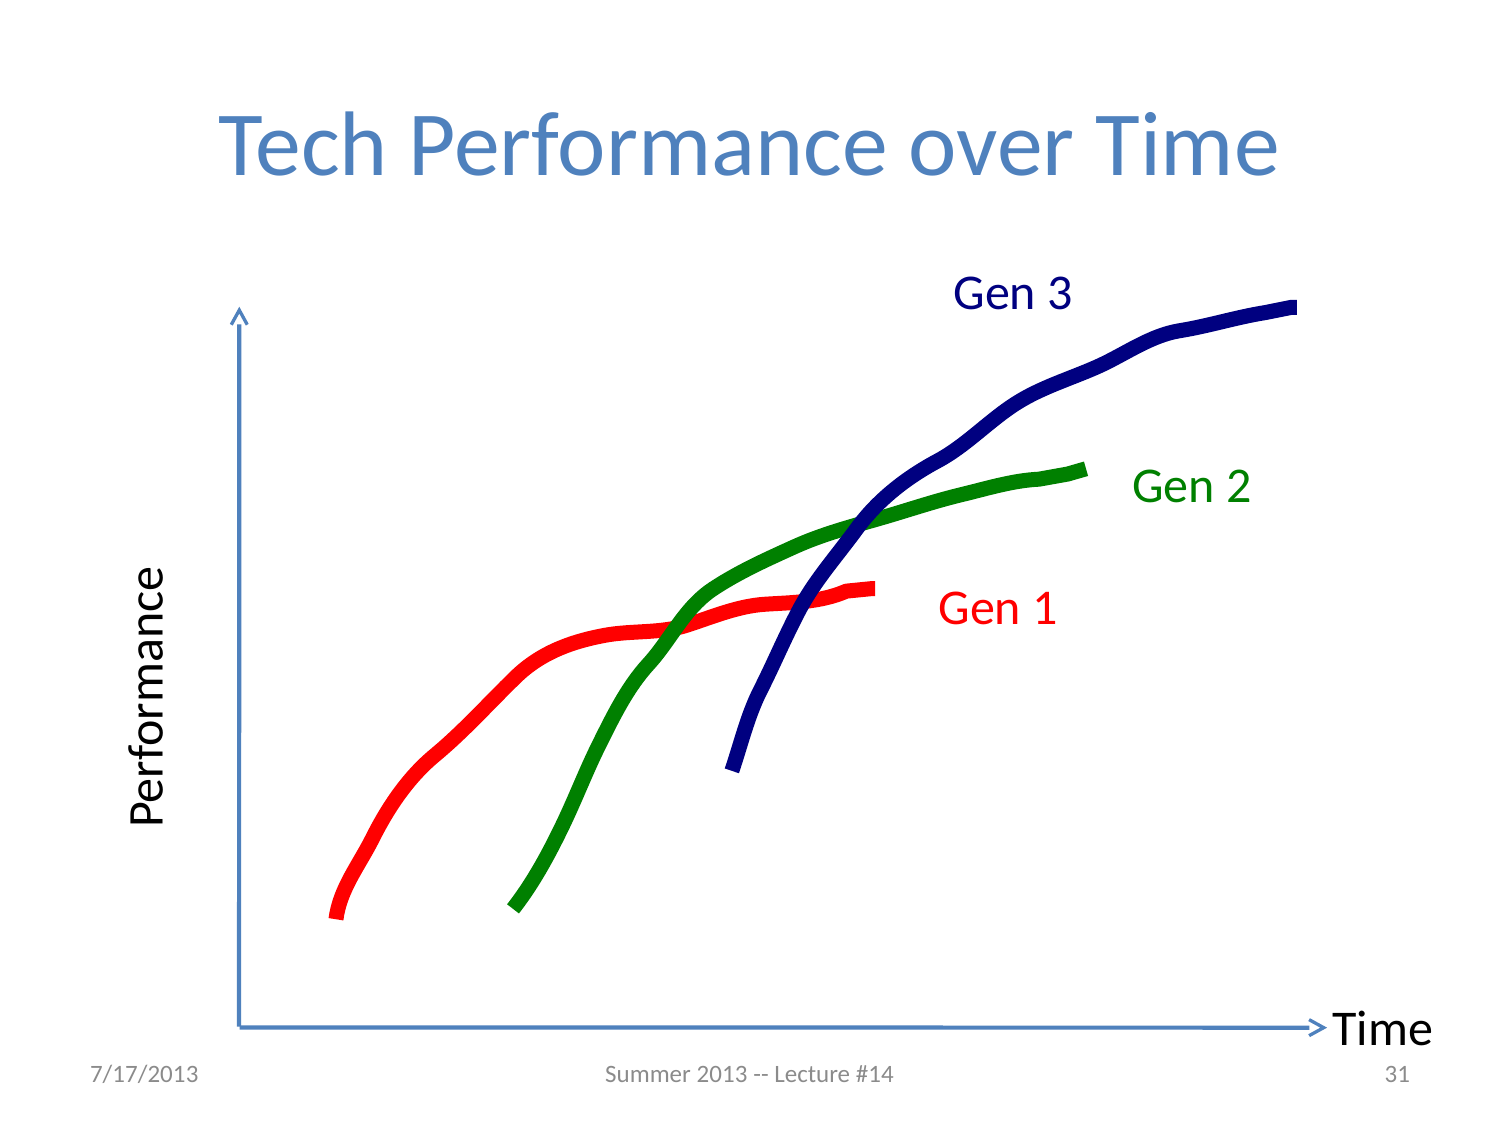

# Tech Performance over Time
Gen 3
Gen 2
Gen 1
Performance
Time
7/17/2013
Summer 2013 -- Lecture #14